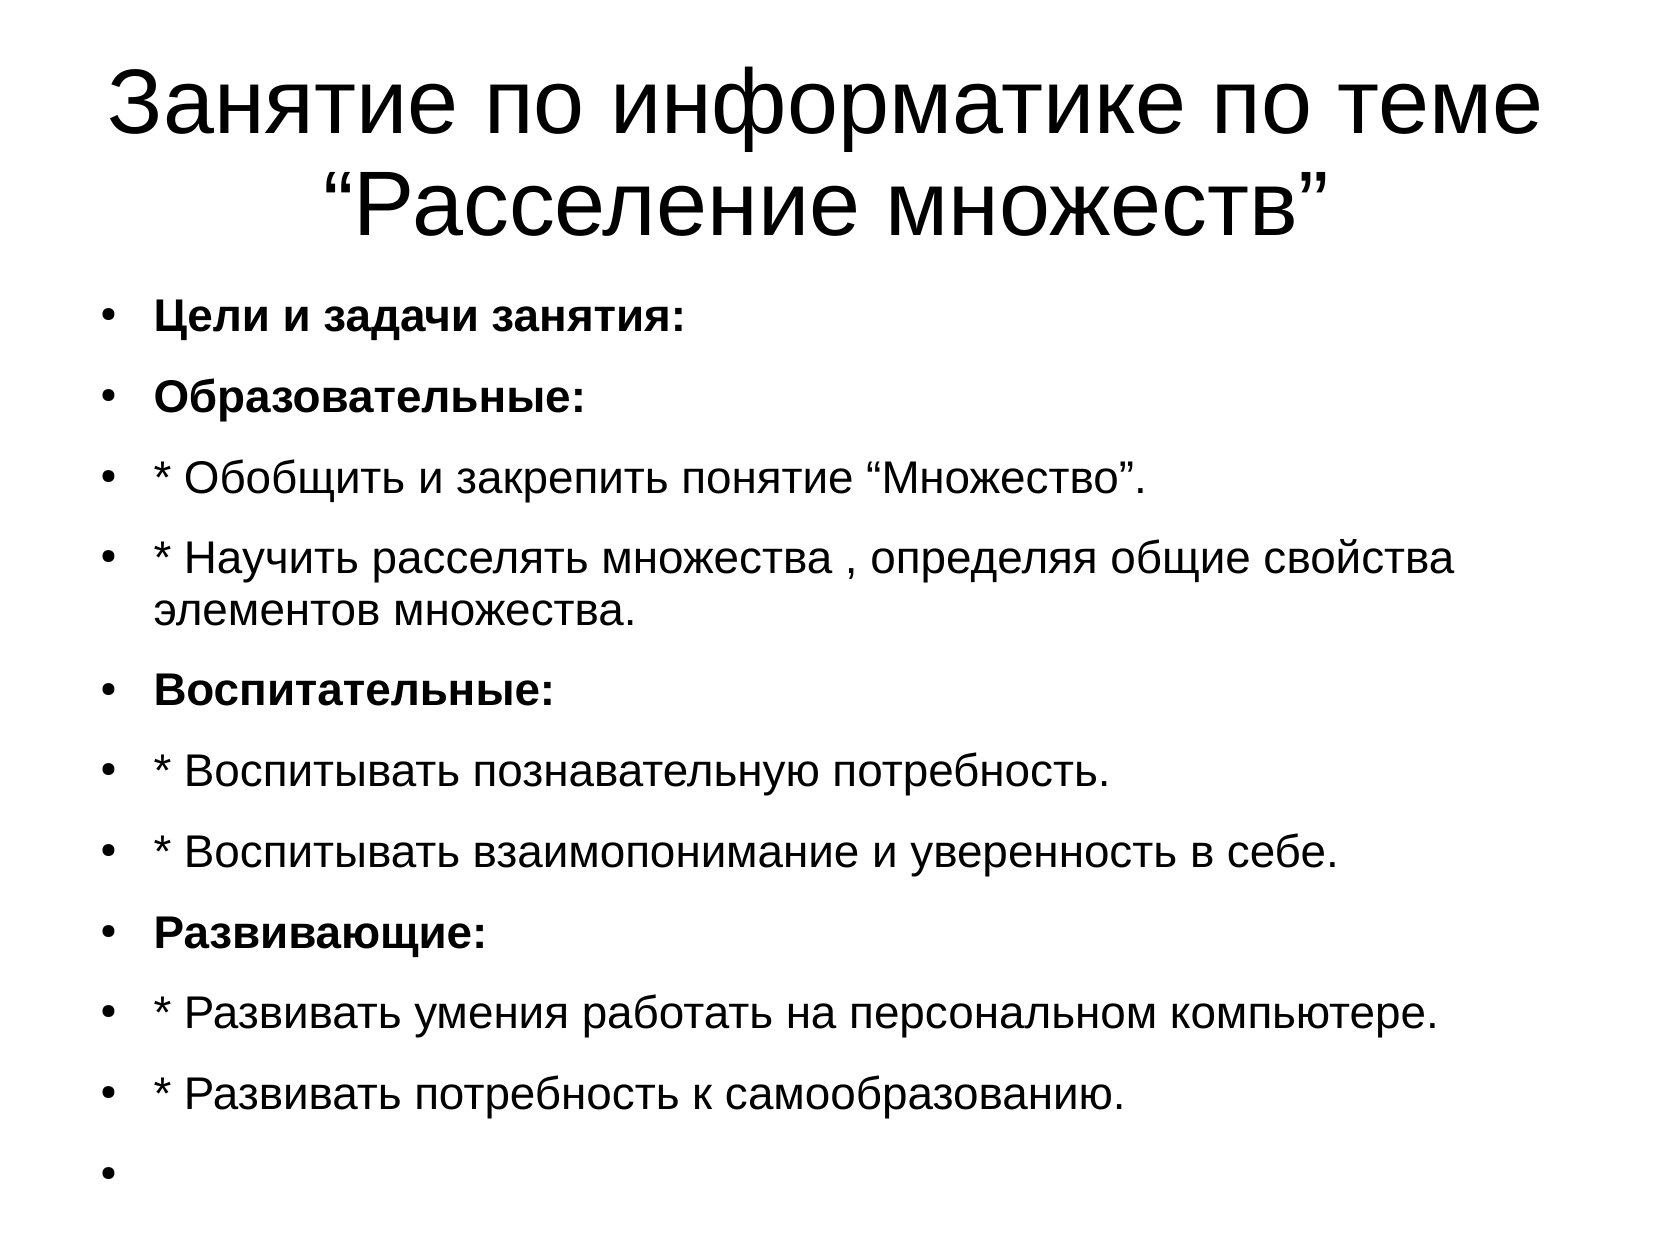

# Занятие по информатике по теме “Расселение множеств”
Цели и задачи занятия:
Образовательные:
* Обобщить и закрепить понятие “Множество”.
* Научить расселять множества , определяя общие свойства элементов множества.
Воспитательные:
* Воспитывать познавательную потребность.
* Воспитывать взаимопонимание и уверенность в себе.
Развивающие:
* Развивать умения работать на персональном компьютере.
* Развивать потребность к самообразованию.